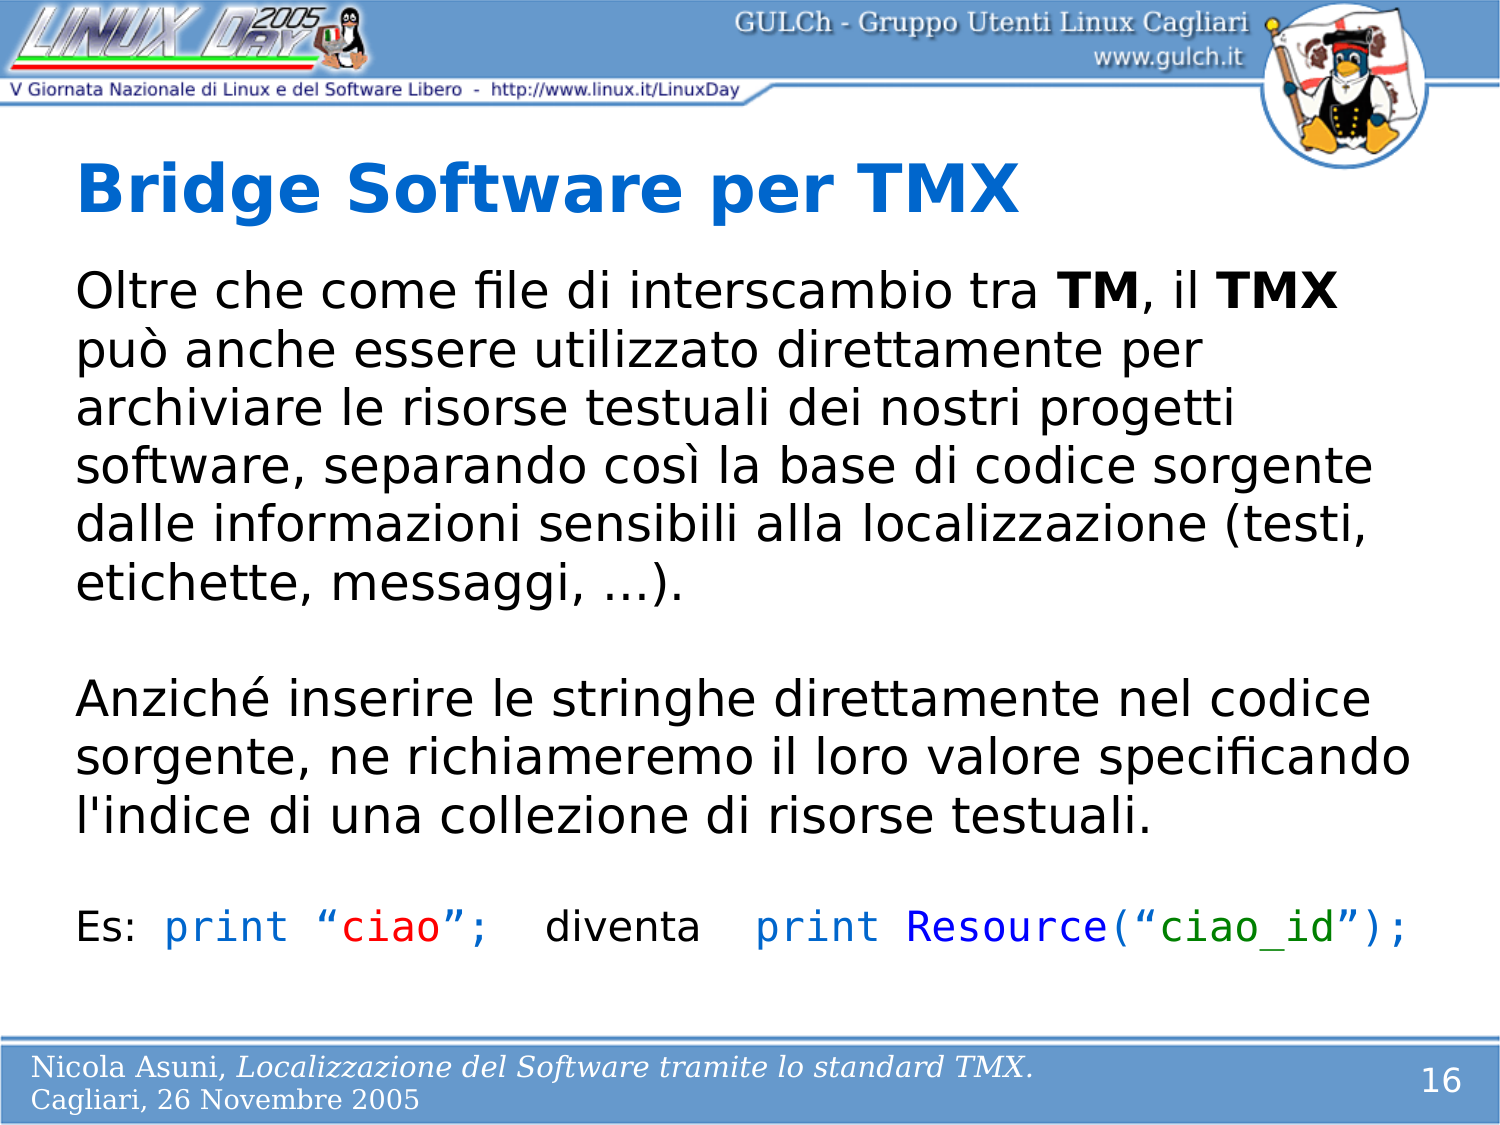

Bridge Software per TMX
Oltre che come file di interscambio tra TM, il TMX può anche essere utilizzato direttamente per archiviare le risorse testuali dei nostri progetti software, separando così la base di codice sorgente dalle informazioni sensibili alla localizzazione (testi, etichette, messaggi, ...).
Anziché inserire le stringhe direttamente nel codice sorgente, ne richiameremo il loro valore specificando l'indice di una collezione di risorse testuali.
Es: print “ciao”; diventa print Resource(“ciao_id”);